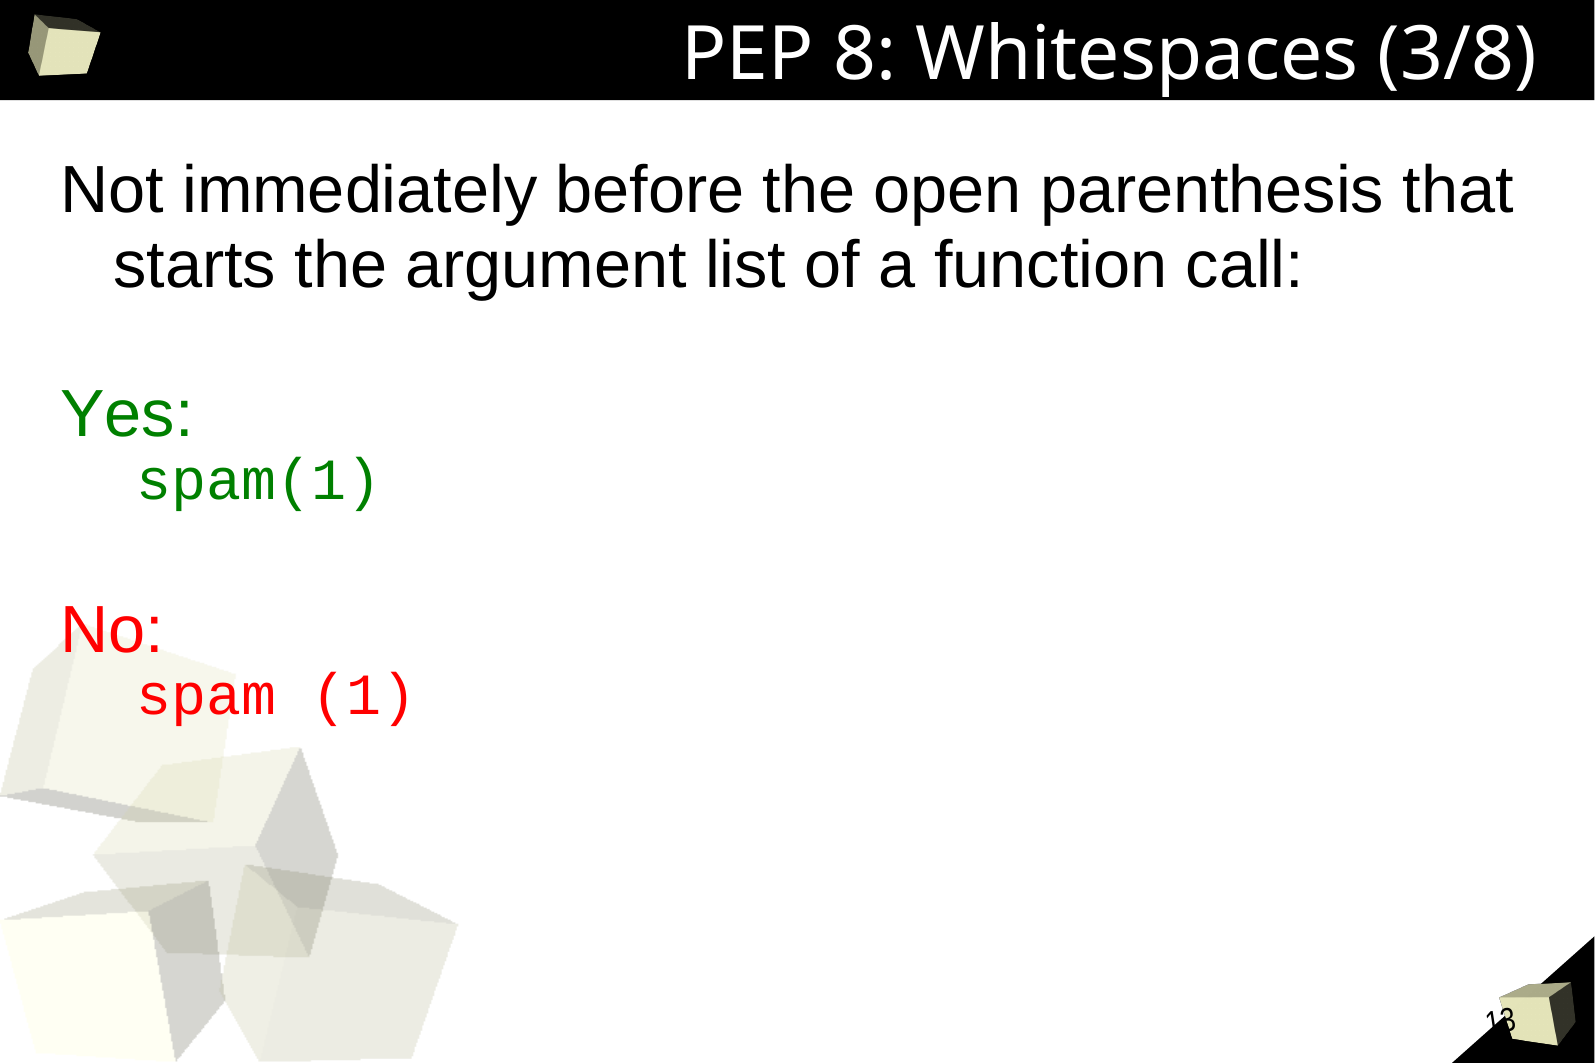

# PEP 8: Whitespaces (3/8)
Not immediately before the open parenthesis that starts the argument list of a function call:
Yes:
spam(1)
No:
spam (1)